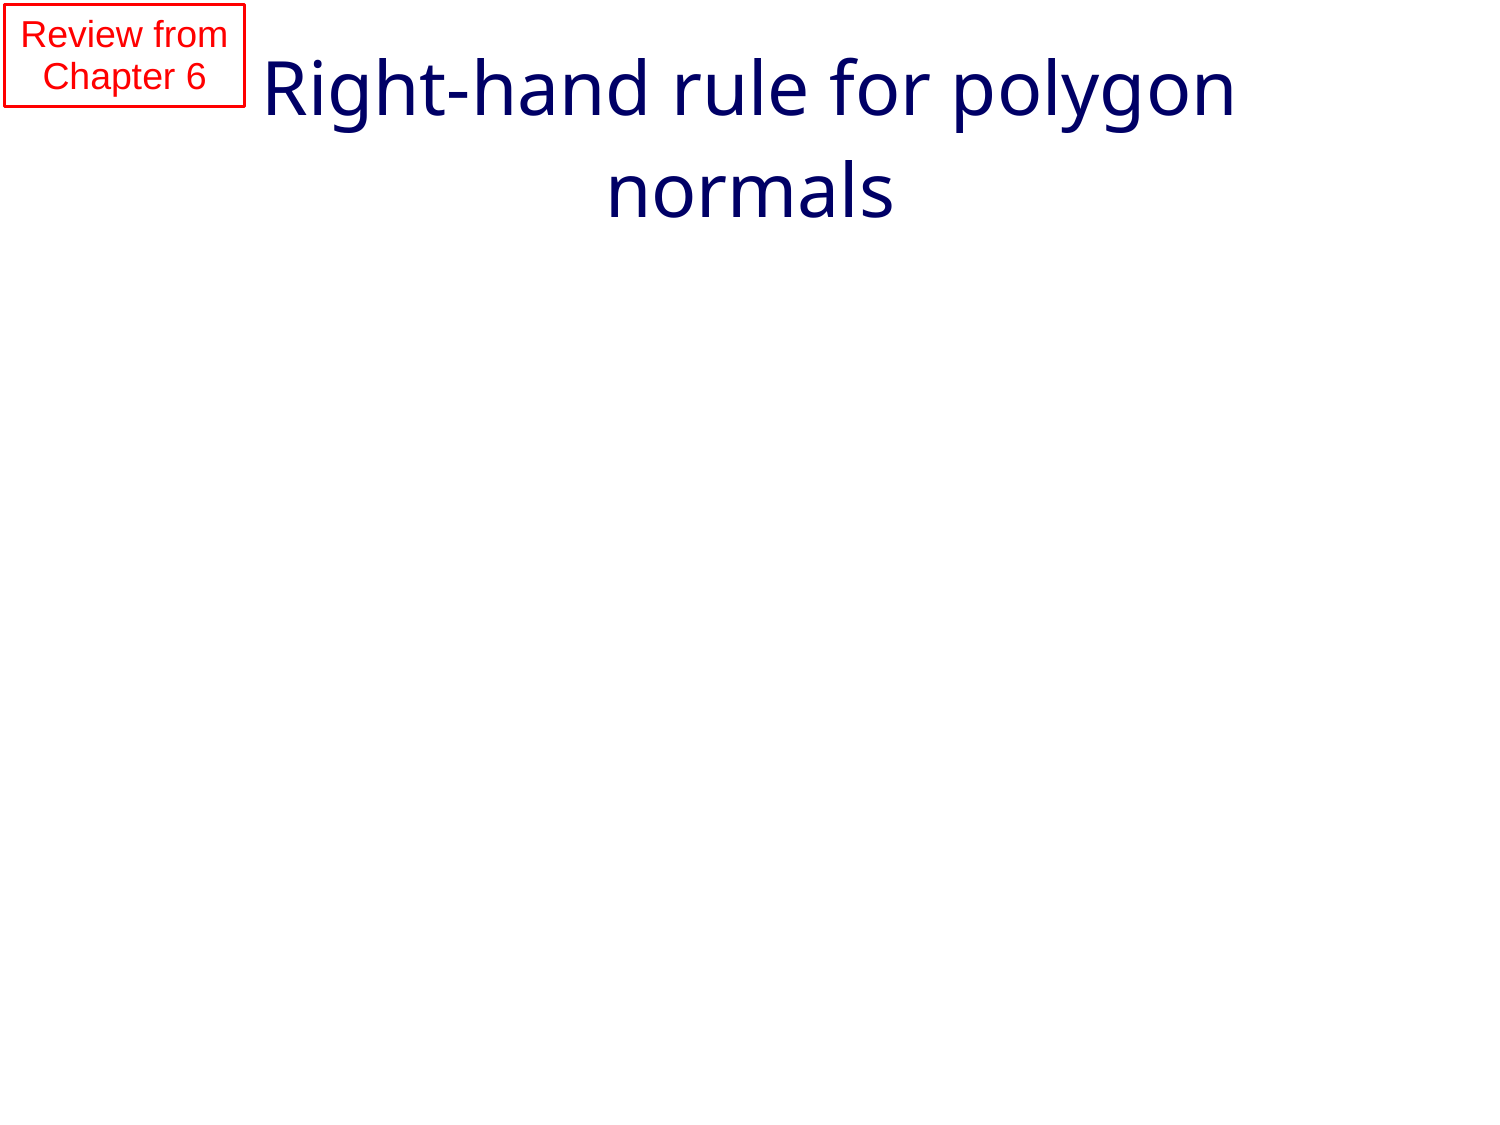

Review from
Chapter 6
# Right-hand rule for polygon normals